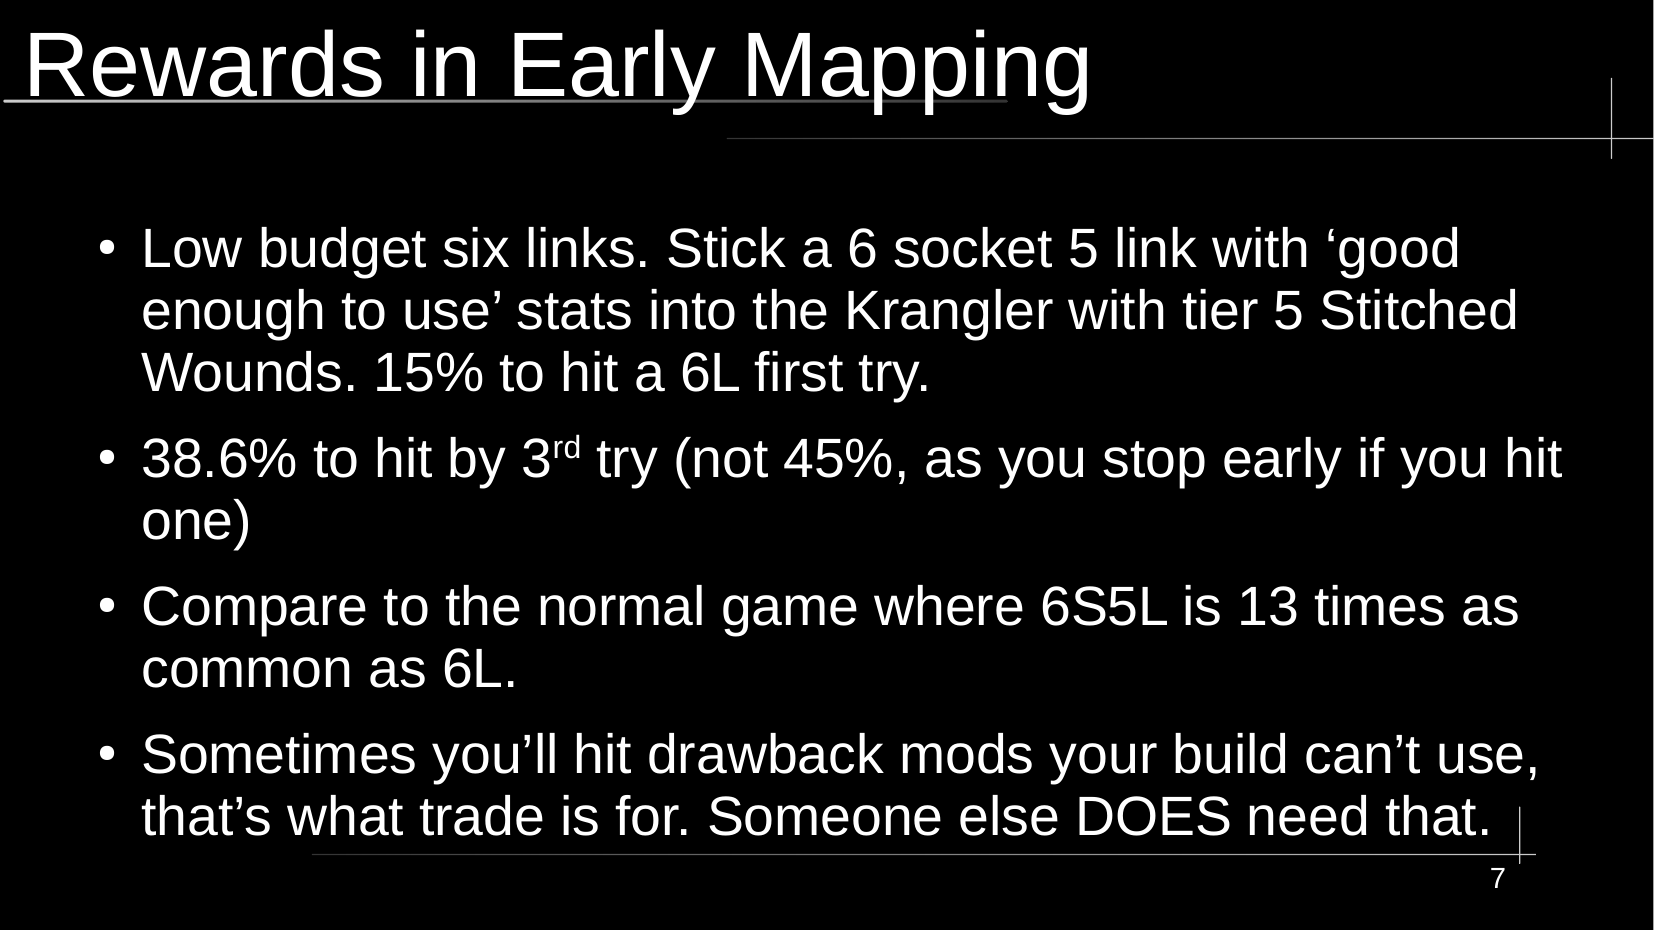

# Rewards in Early Mapping
Low budget six links. Stick a 6 socket 5 link with ‘good enough to use’ stats into the Krangler with tier 5 Stitched Wounds. 15% to hit a 6L first try.
38.6% to hit by 3rd try (not 45%, as you stop early if you hit one)
Compare to the normal game where 6S5L is 13 times as common as 6L.
Sometimes you’ll hit drawback mods your build can’t use, that’s what trade is for. Someone else DOES need that.
7